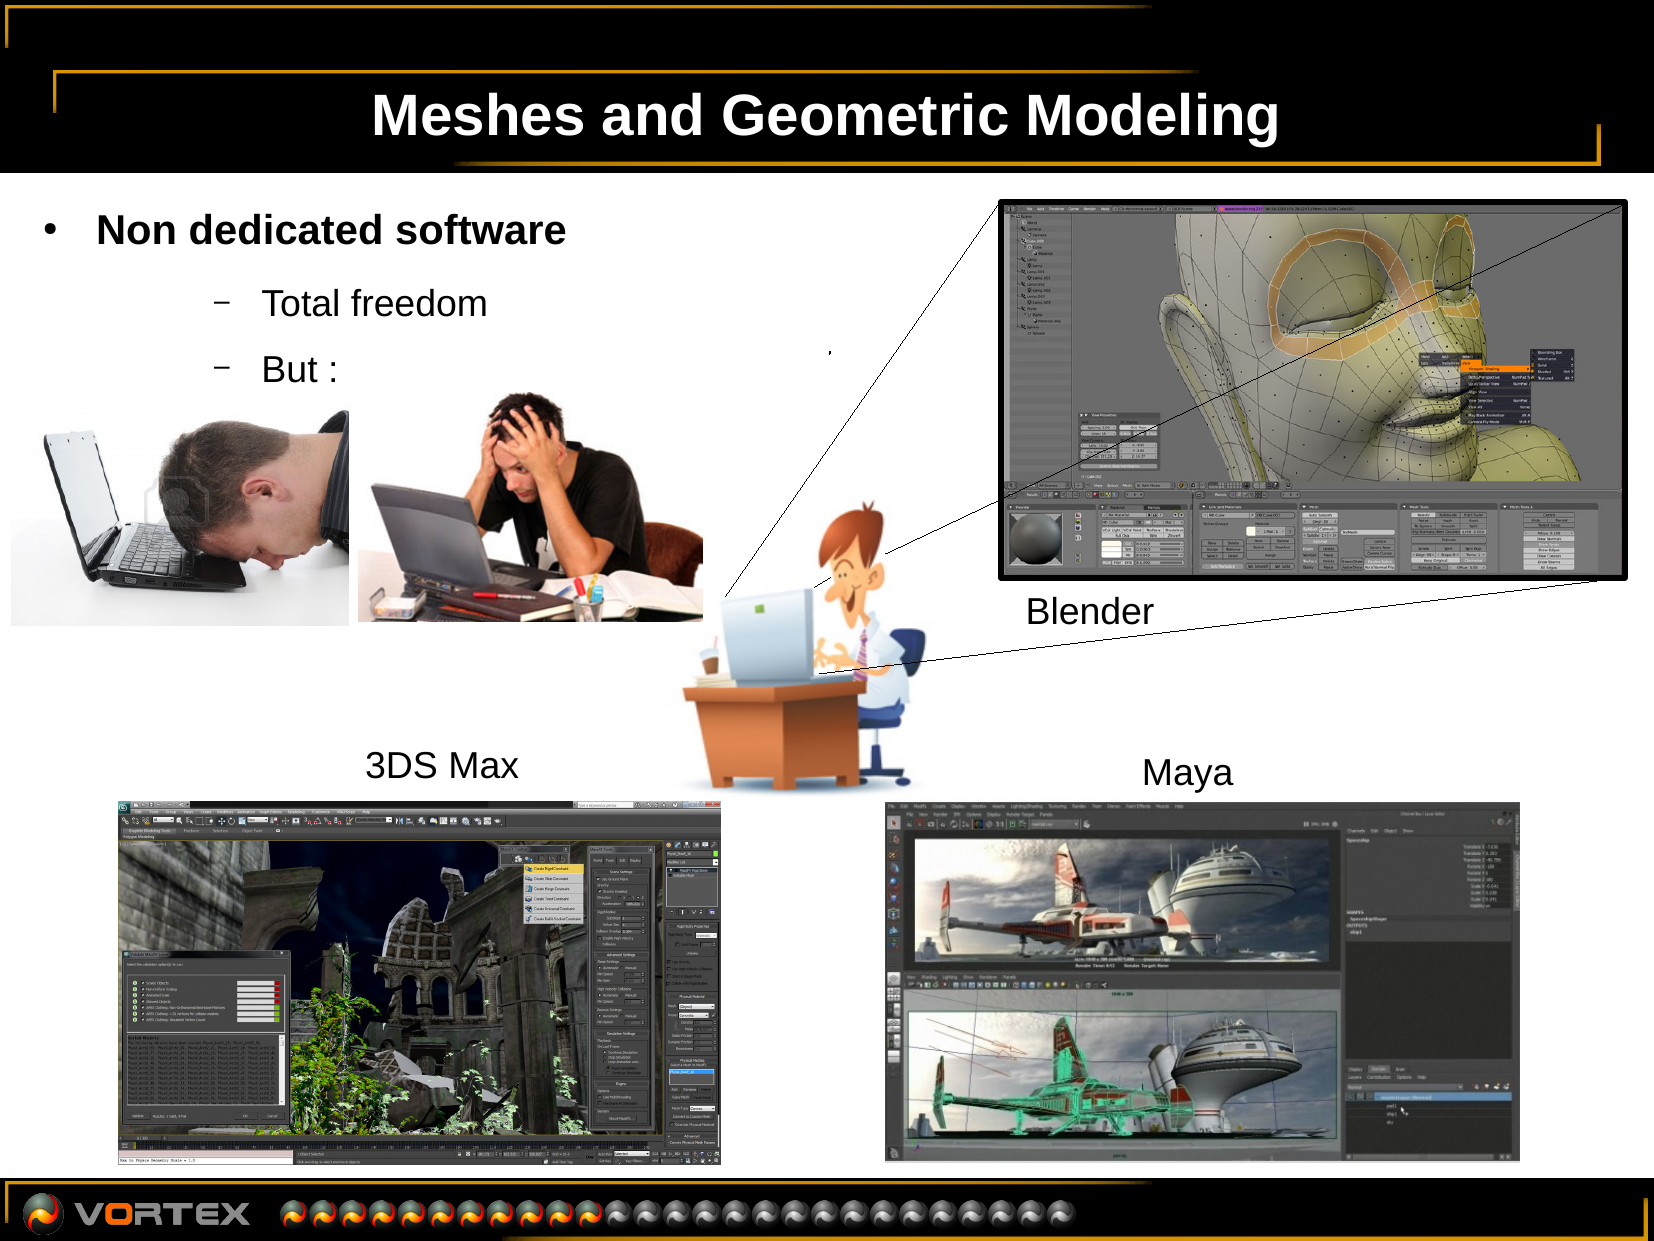

# Meshes and Geometric Modeling
Non dedicated software
Total freedom
But :
Blender
3DS Max
Maya